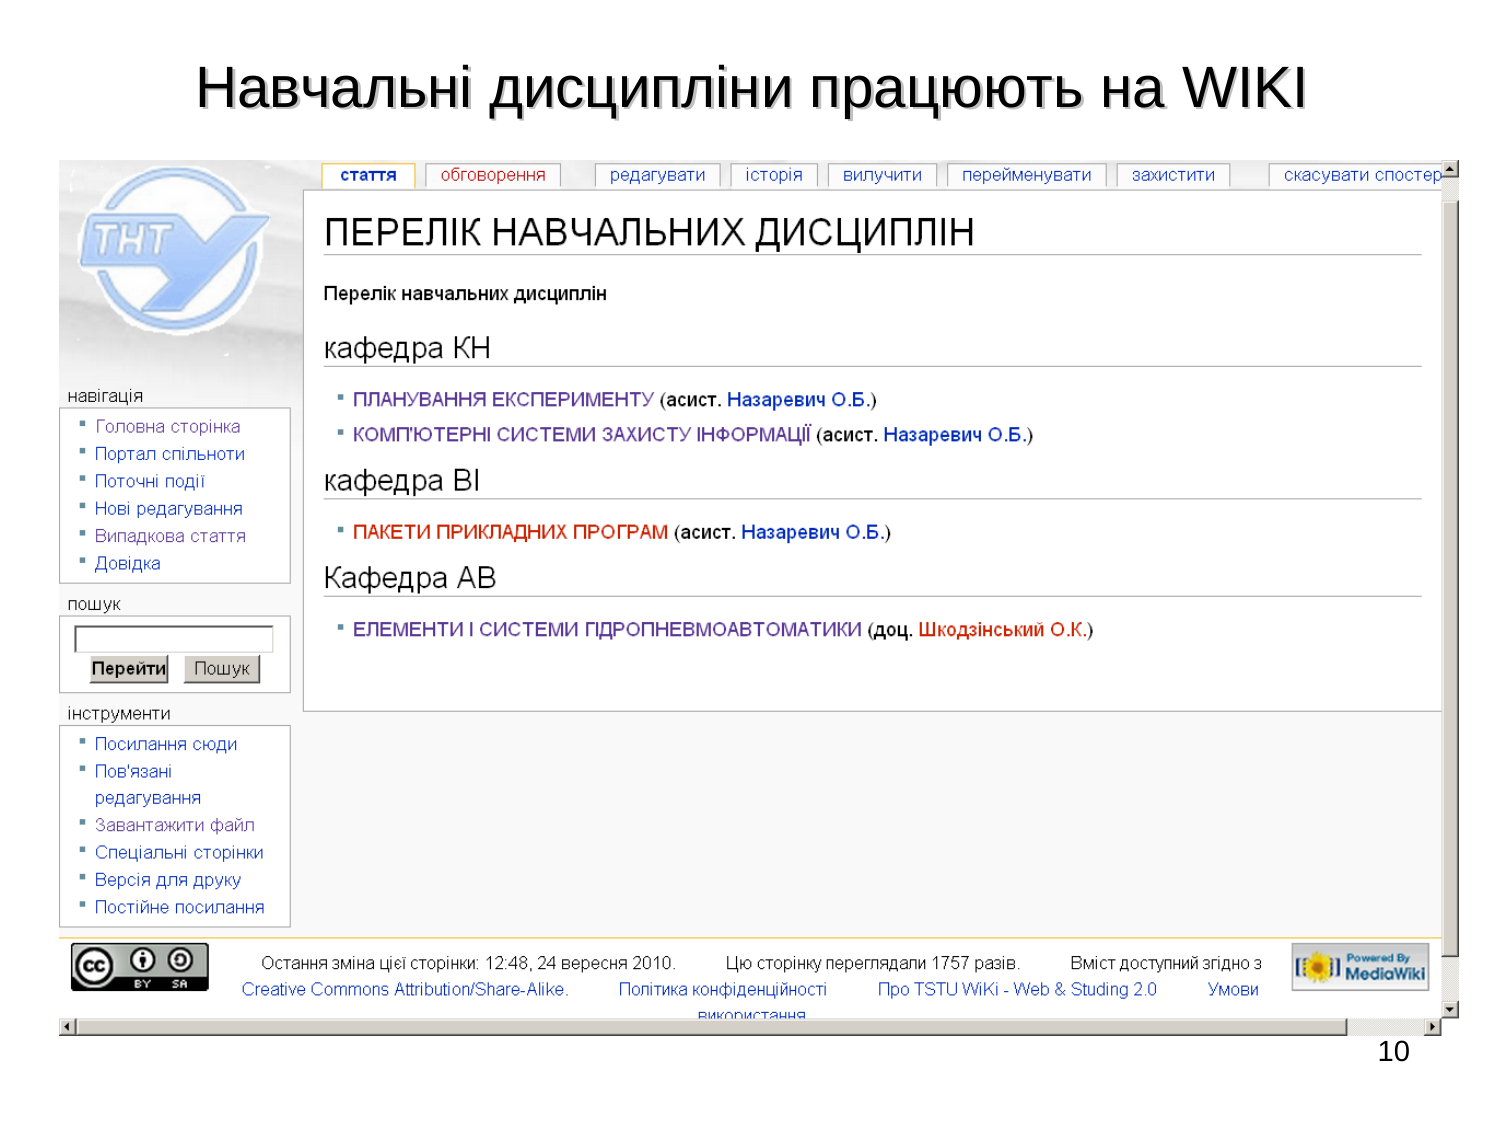

# Навчальні дисципліни працюють на WIKI
10